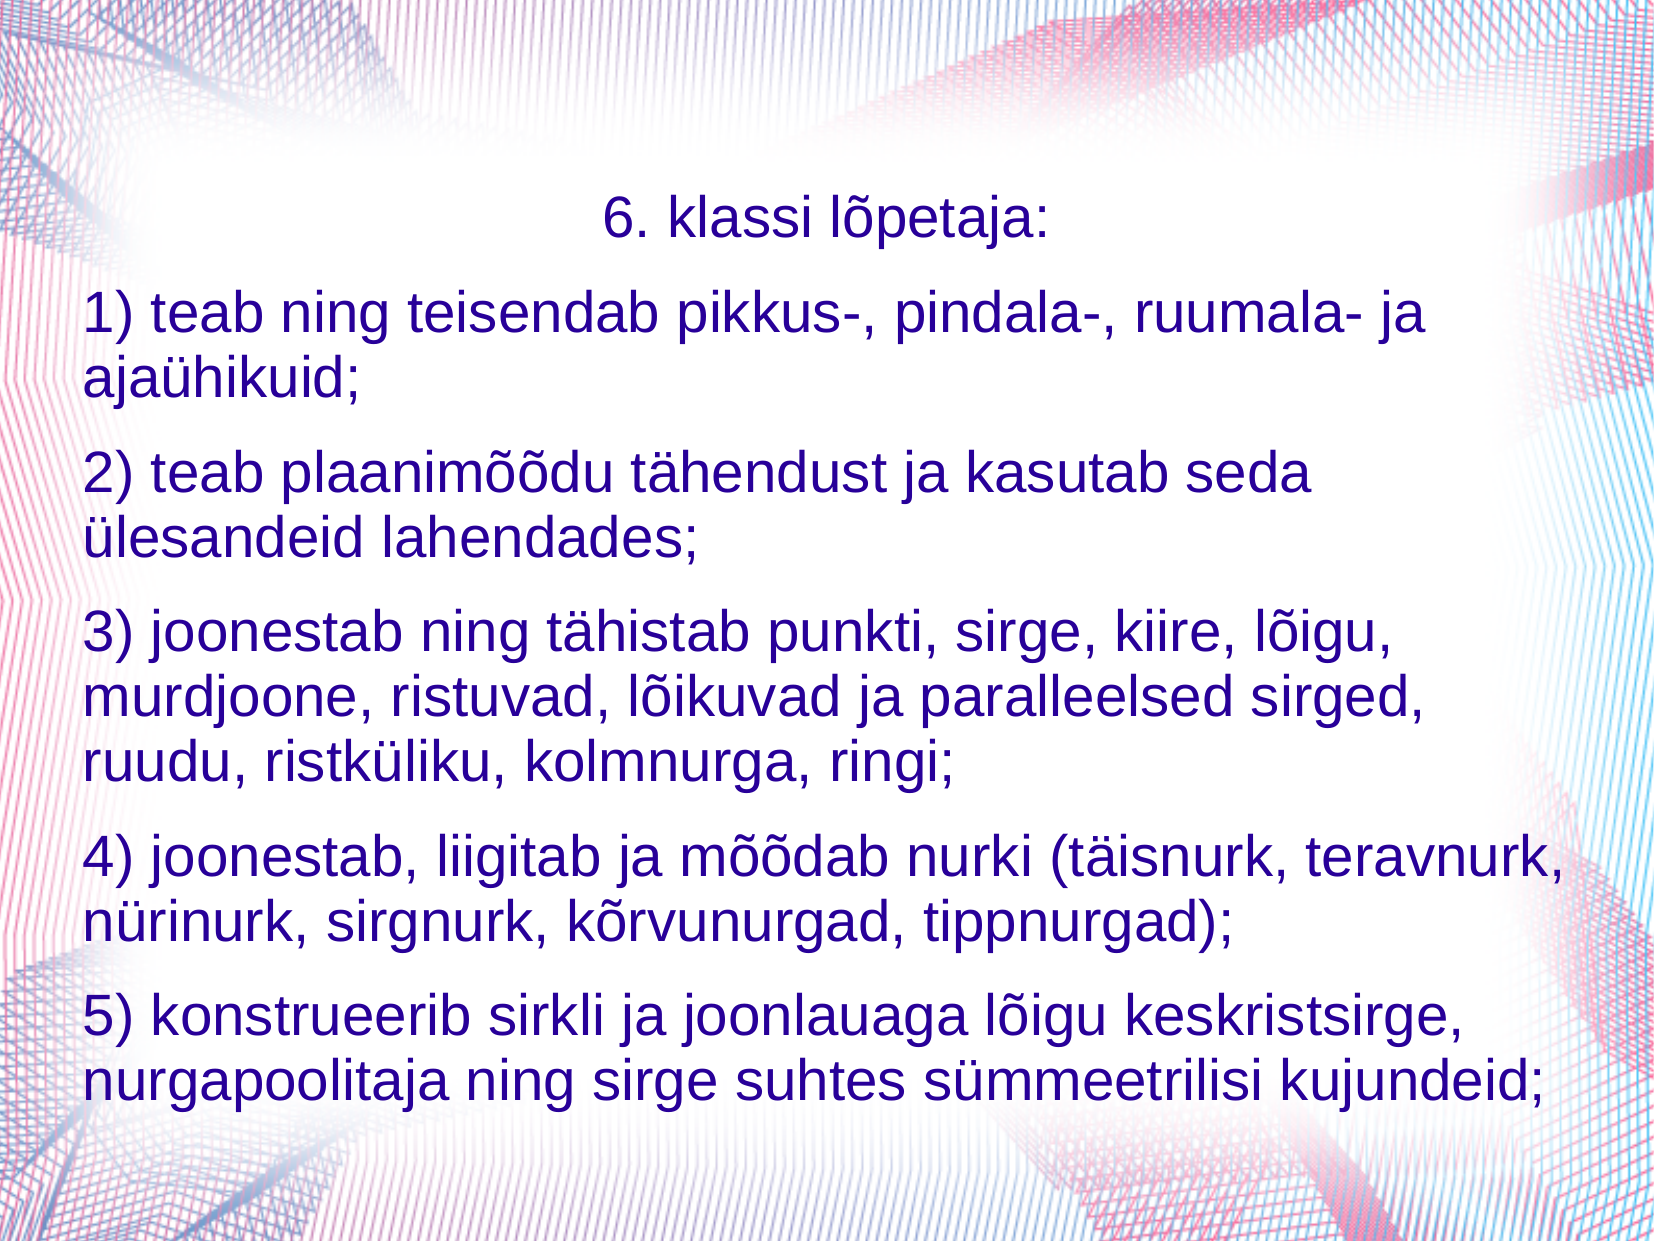

# 6. klassi lõpetaja:
1) teab ning teisendab pikkus-, pindala-, ruumala- ja ajaühikuid;
2) teab plaanimõõdu tähendust ja kasutab seda ülesandeid lahendades;
3) joonestab ning tähistab punkti, sirge, kiire, lõigu, murdjoone, ristuvad, lõikuvad ja paralleelsed sirged, ruudu, ristküliku, kolmnurga, ringi;
4) joonestab, liigitab ja mõõdab nurki (täisnurk, teravnurk, nürinurk, sirgnurk, kõrvunurgad, tippnurgad);
5) konstrueerib sirkli ja joonlauaga lõigu keskristsirge, nurgapoolitaja ning sirge suhtes sümmeetrilisi kujundeid;